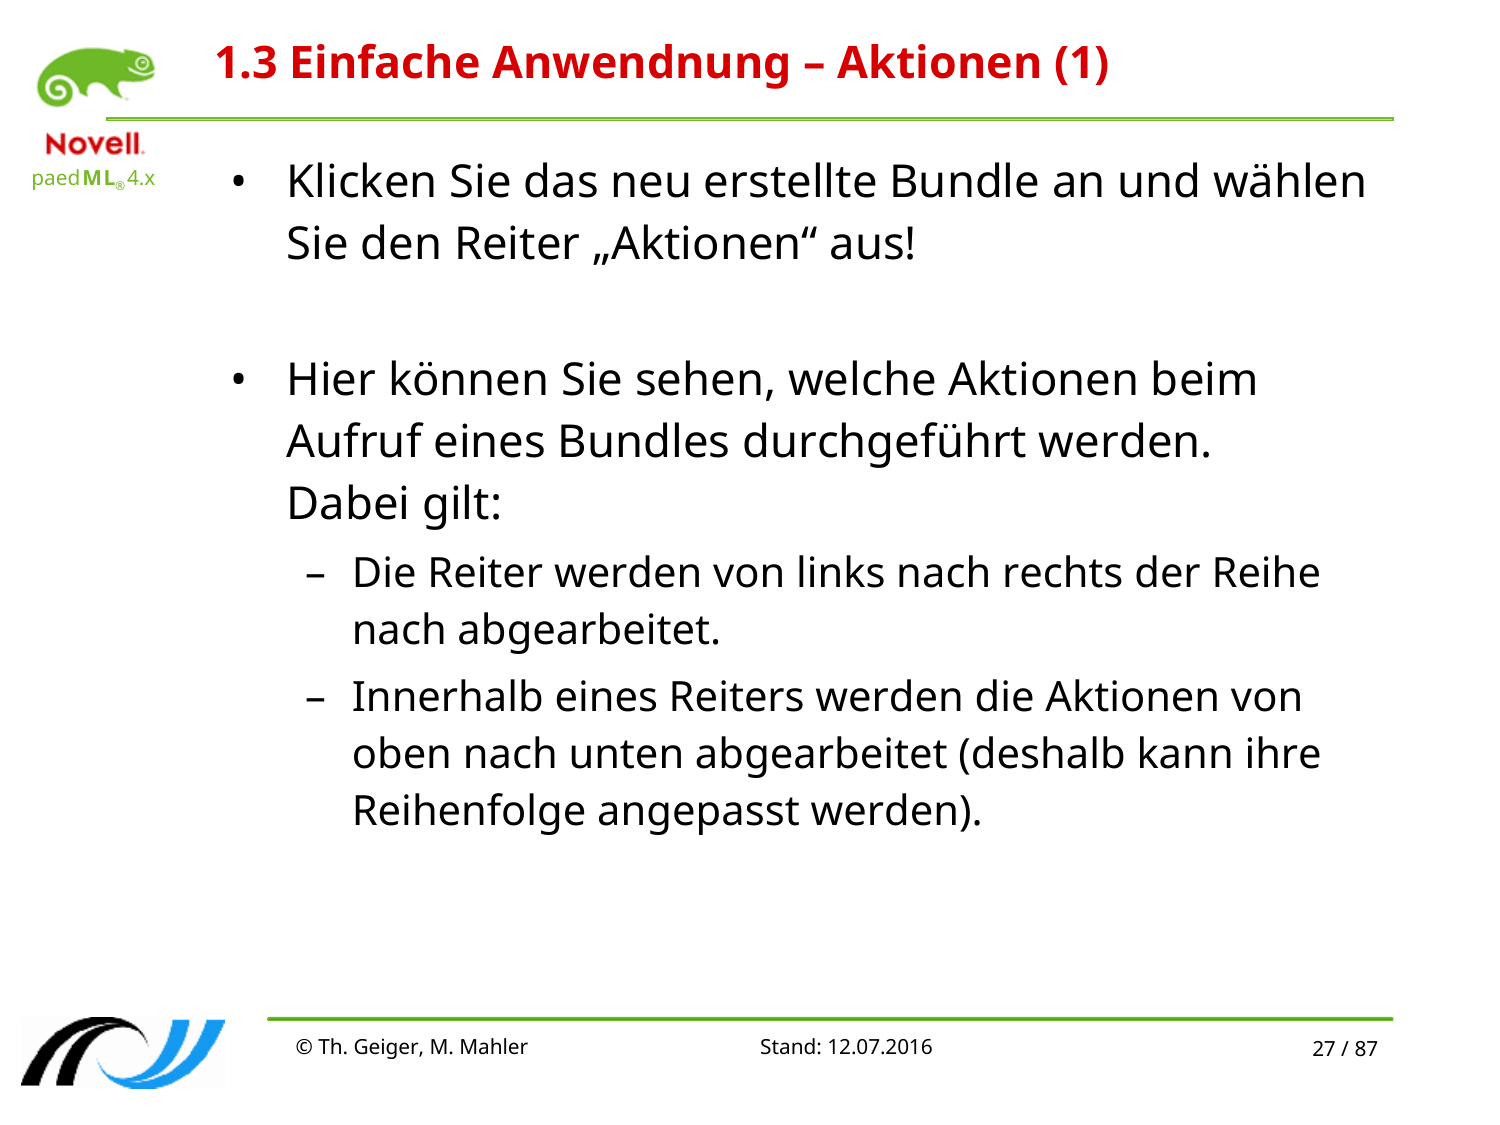

# 1.3 Einfache Anwendnung – Aktionen (1)
Klicken Sie das neu erstellte Bundle an und wählen Sie den Reiter „Aktionen“ aus!
Hier können Sie sehen, welche Aktionen beim Aufruf eines Bundles durchgeführt werden.
Dabei gilt:
Die Reiter werden von links nach rechts der Reihe nach abgearbeitet.
Innerhalb eines Reiters werden die Aktionen von oben nach unten abgearbeitet (deshalb kann ihre Reihenfolge angepasst werden).
© Th. Geiger, M. Mahler
12.07.2016
27